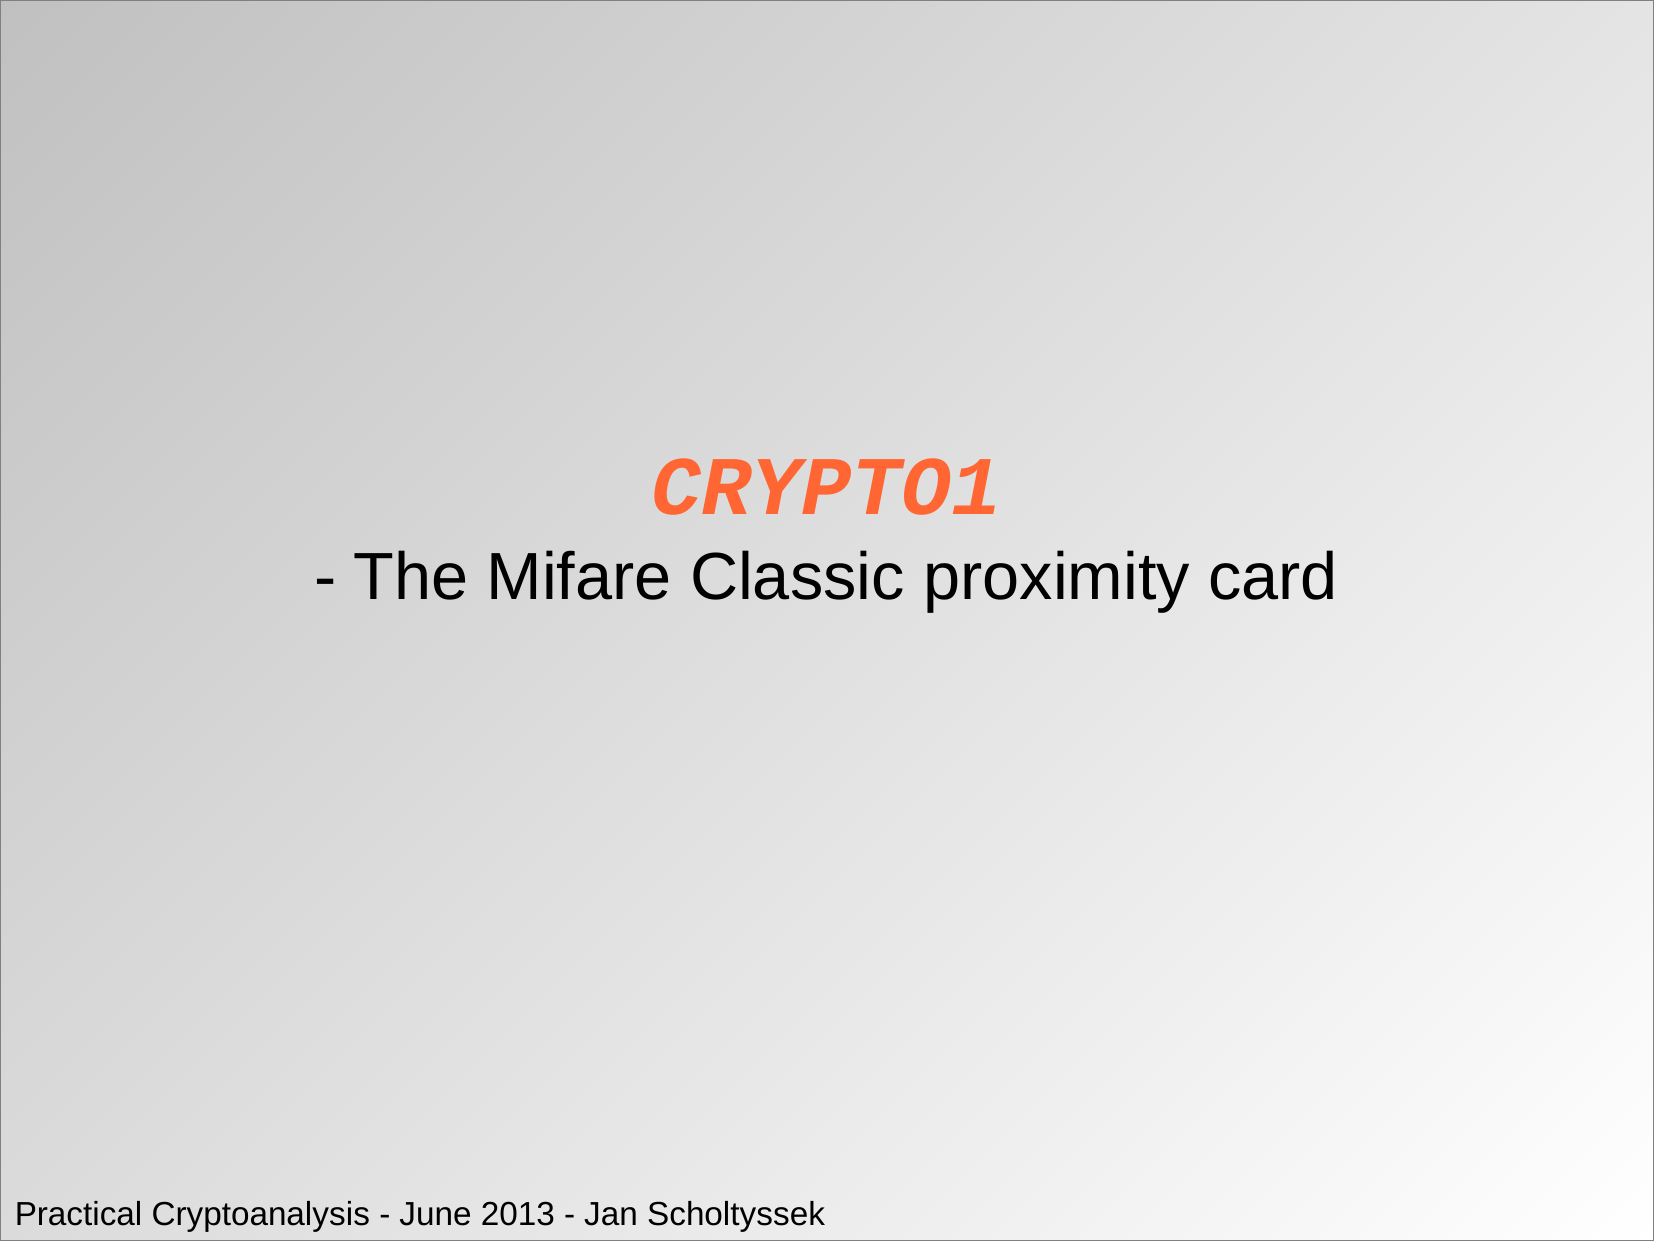

# CRYPTO1
- The Mifare Classic proximity card
Practical Cryptoanalysis - June 2013 - Jan Scholtyssek